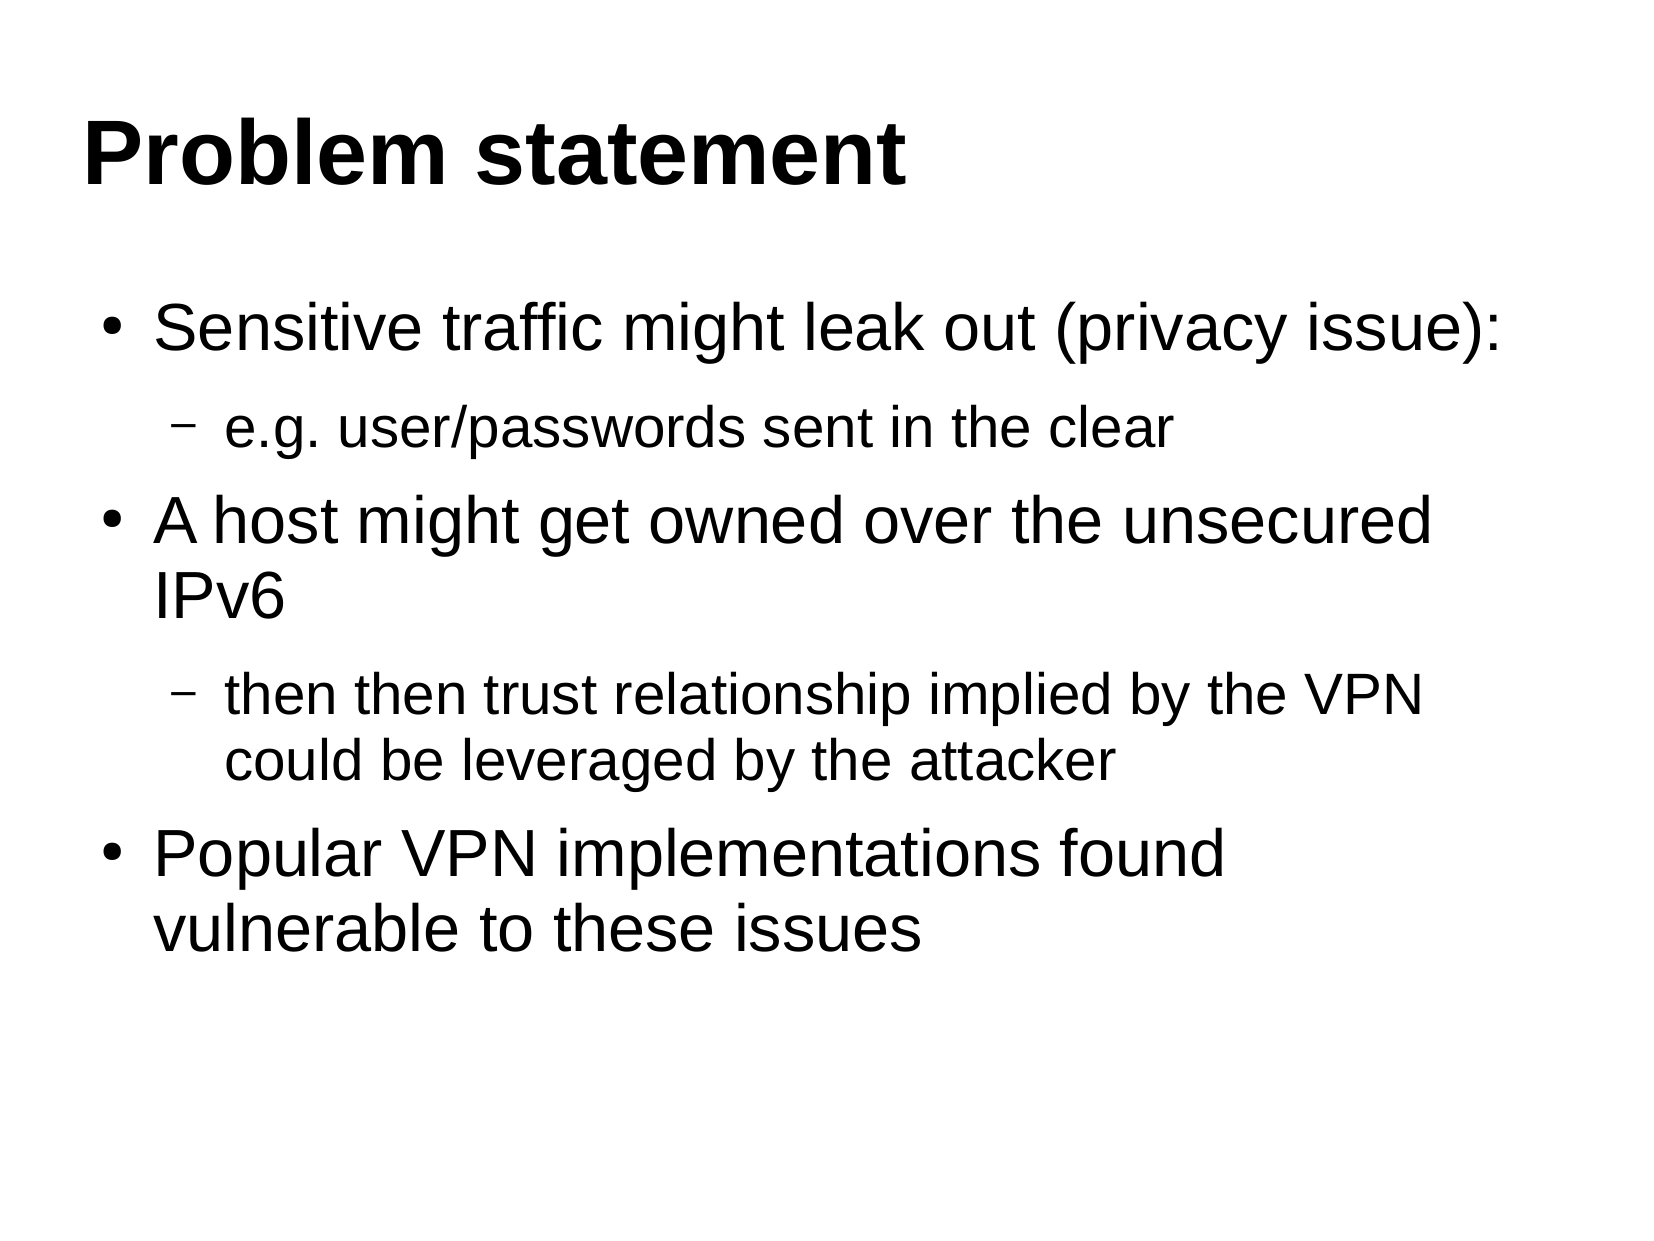

# Problem statement
Sensitive traffic might leak out (privacy issue):
e.g. user/passwords sent in the clear
A host might get owned over the unsecured IPv6
then then trust relationship implied by the VPN could be leveraged by the attacker
Popular VPN implementations found vulnerable to these issues